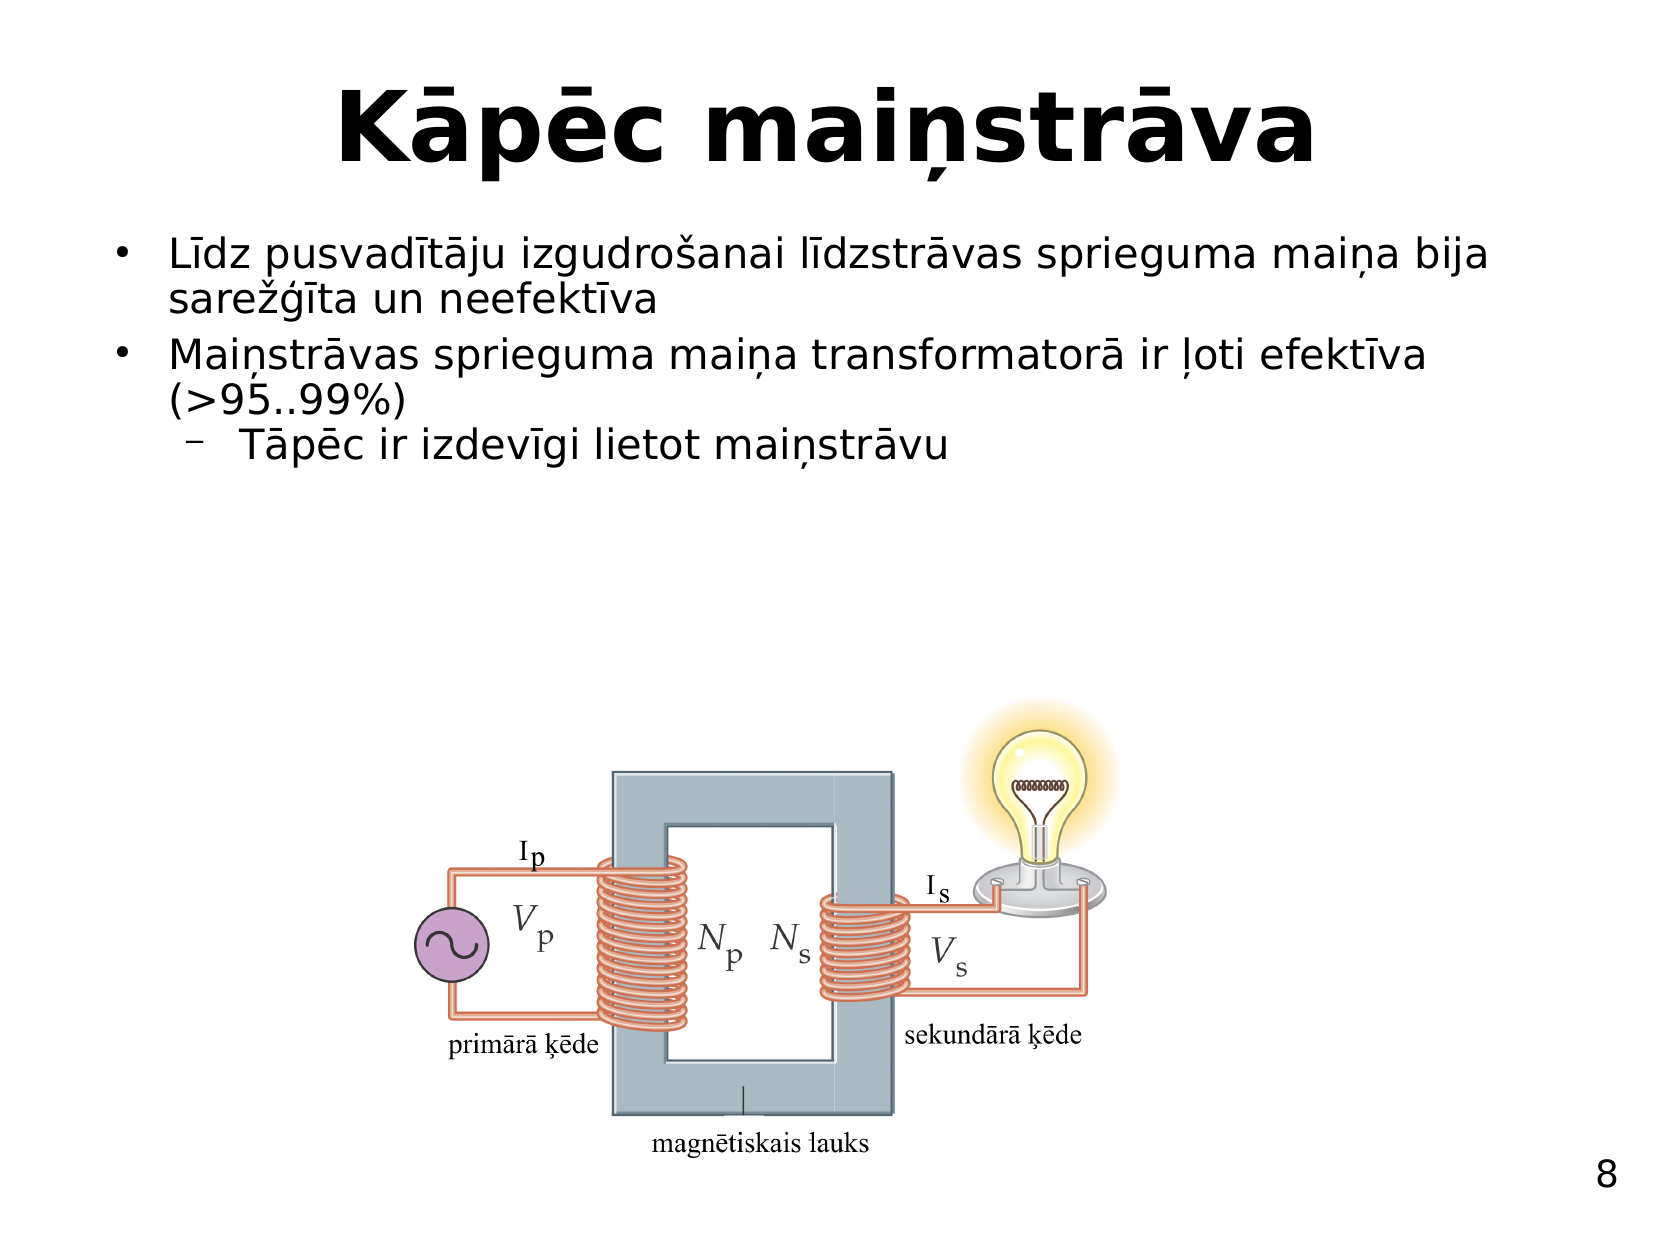

# Kāpēc maiņstrāva
Līdz pusvadītāju izgudrošanai līdzstrāvas sprieguma maiņa bija sarežģīta un neefektīva
Maiņstrāvas sprieguma maiņa transformatorā ir ļoti efektīva (>95..99%)
Tāpēc ir izdevīgi lietot maiņstrāvu